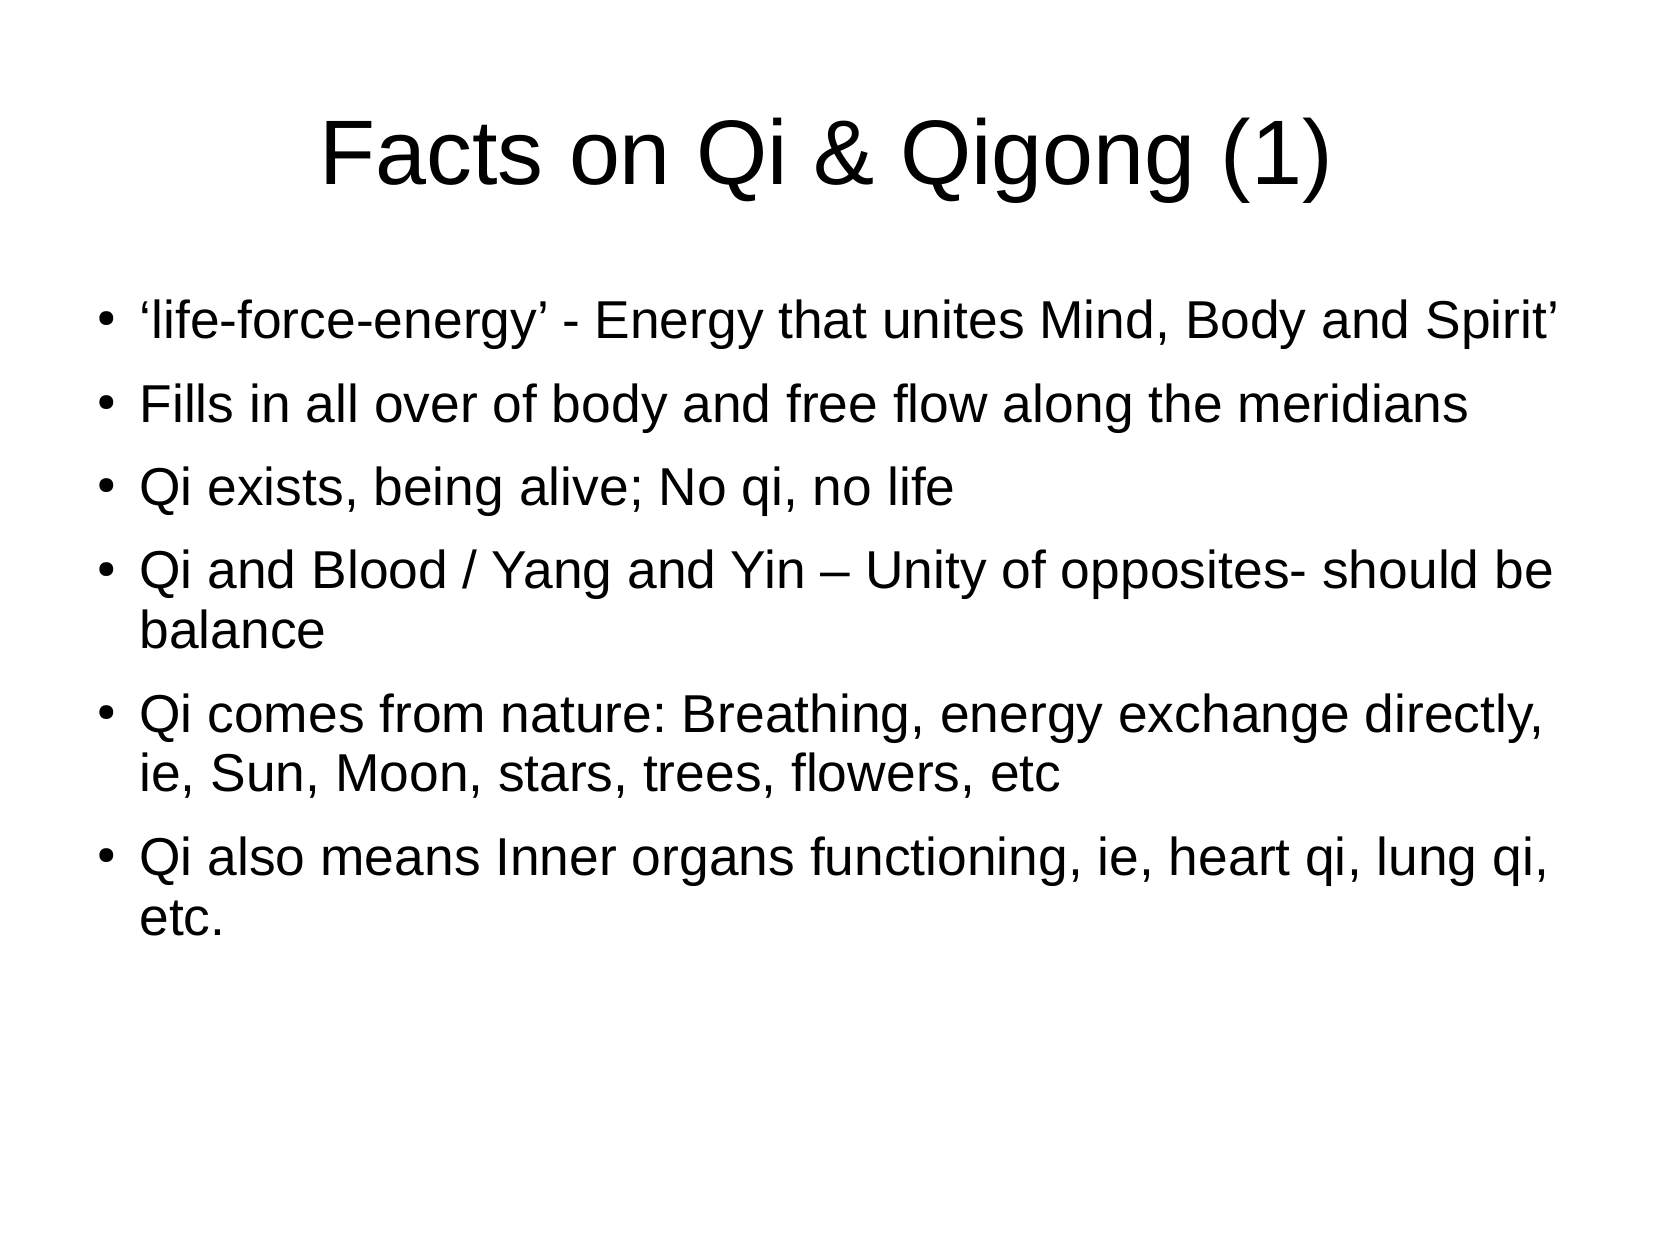

# Facts on Qi & Qigong (1)
‘life-force-energy’ - Energy that unites Mind, Body and Spirit’
Fills in all over of body and free flow along the meridians
Qi exists, being alive; No qi, no life
Qi and Blood / Yang and Yin – Unity of opposites- should be balance
Qi comes from nature: Breathing, energy exchange directly, ie, Sun, Moon, stars, trees, flowers, etc
Qi also means Inner organs functioning, ie, heart qi, lung qi, etc.